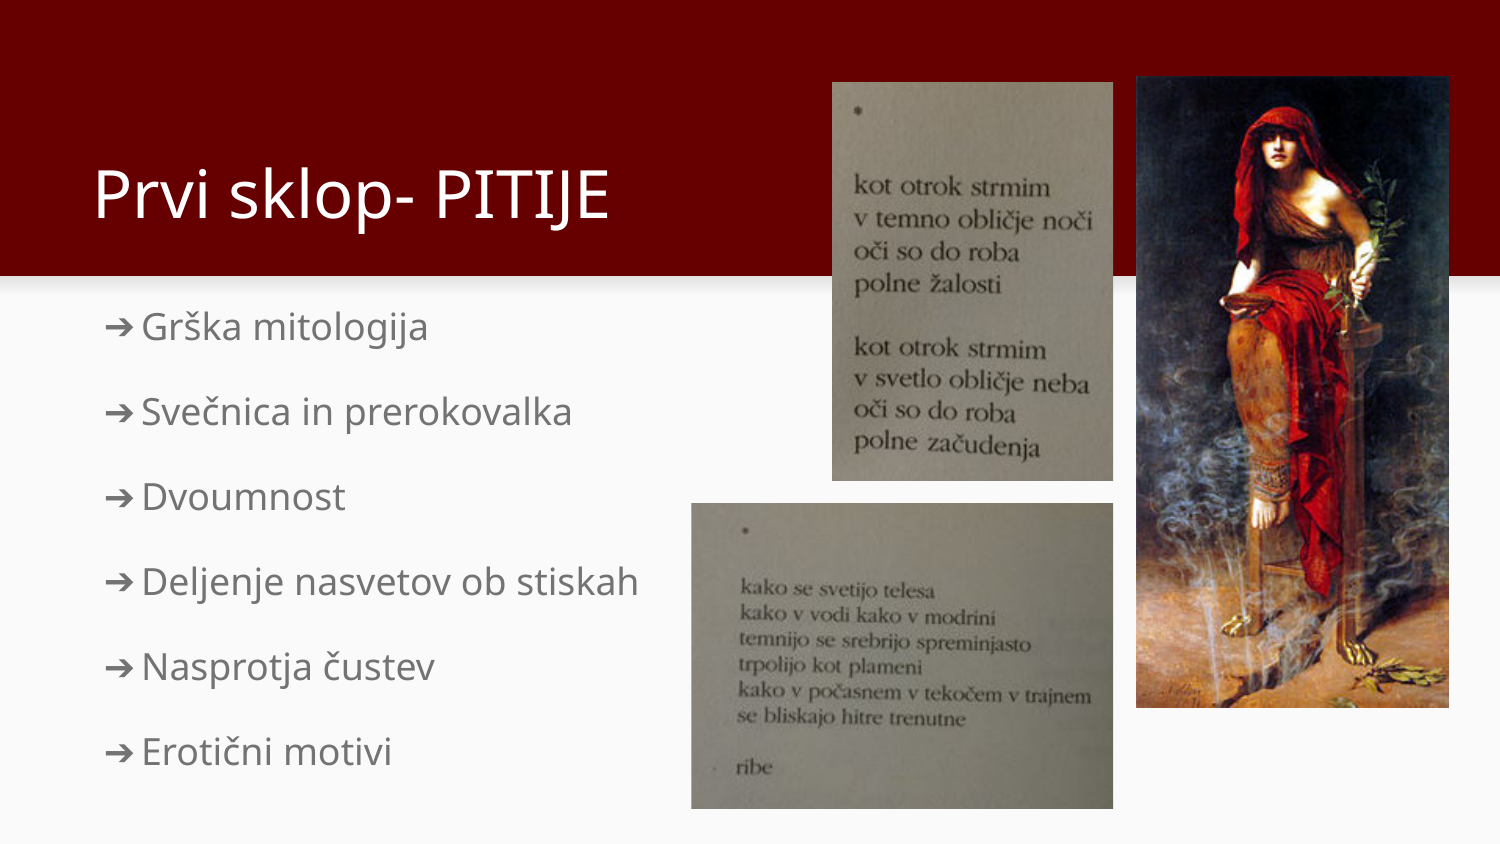

# Prvi sklop- PITIJE
Grška mitologija
Svečnica in prerokovalka
Dvoumnost
Deljenje nasvetov ob stiskah
Nasprotja čustev
Erotični motivi